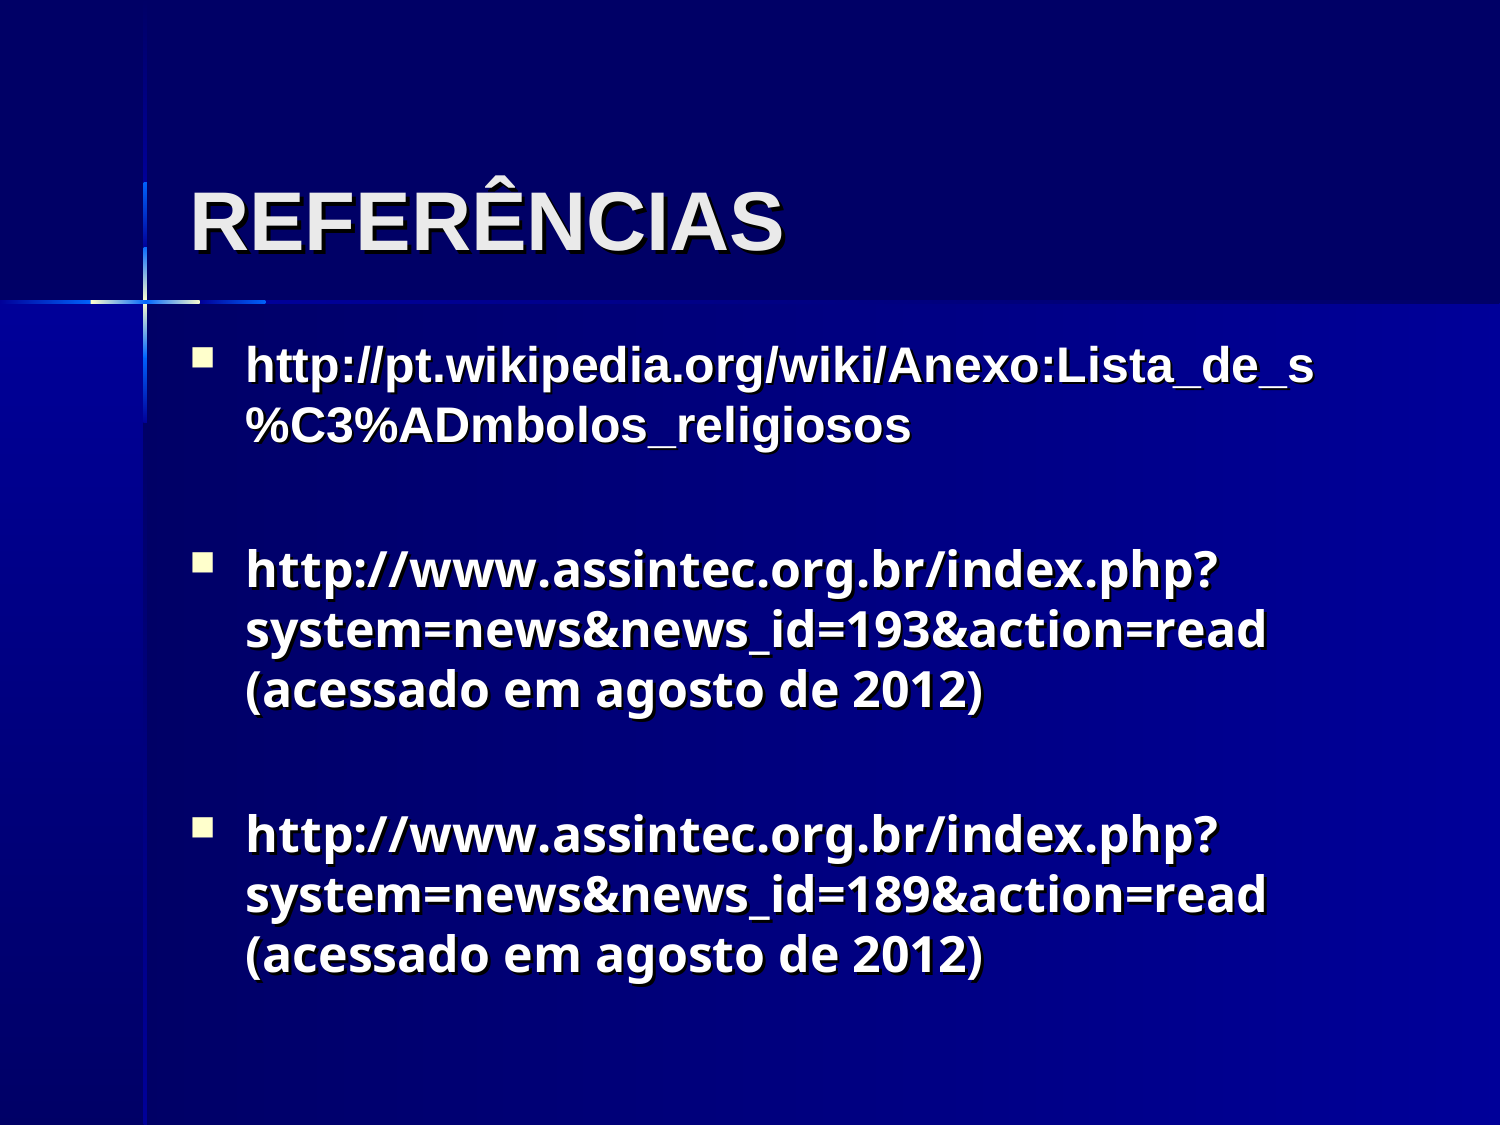

# REFERÊNCIAS
http://pt.wikipedia.org/wiki/Anexo:Lista_de_s%C3%ADmbolos_religiosos
http://www.assintec.org.br/index.php?system=news&news_id=193&action=read (acessado em agosto de 2012)
http://www.assintec.org.br/index.php?system=news&news_id=189&action=read (acessado em agosto de 2012)